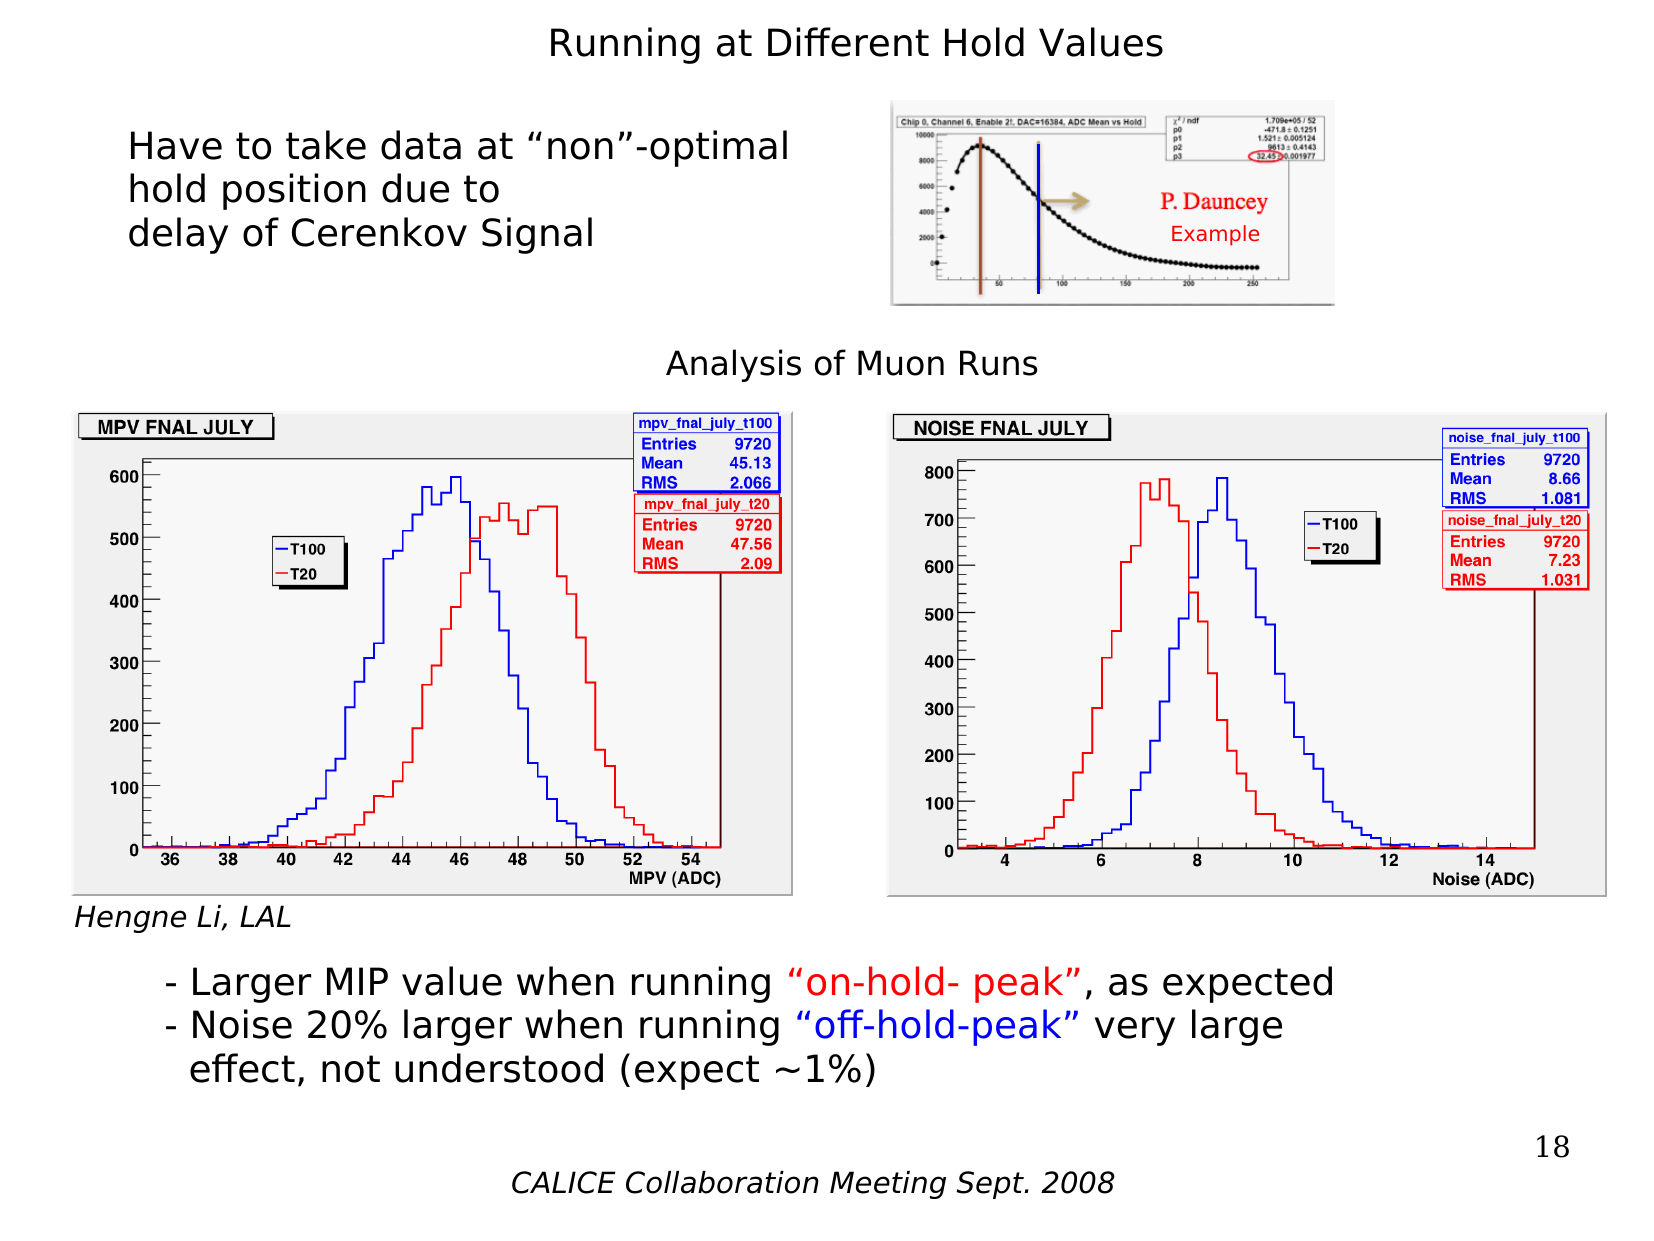

Running at Different Hold Values
Have to take data at “non”-optimal
hold position due to
delay of Cerenkov Signal
Example
Analysis of Muon Runs
Hengne Li, LAL
- Larger MIP value when running “on-hold- peak”, as expected
- Noise 20% larger when running “off-hold-peak” very large
 effect, not understood (expect ~1%)
18